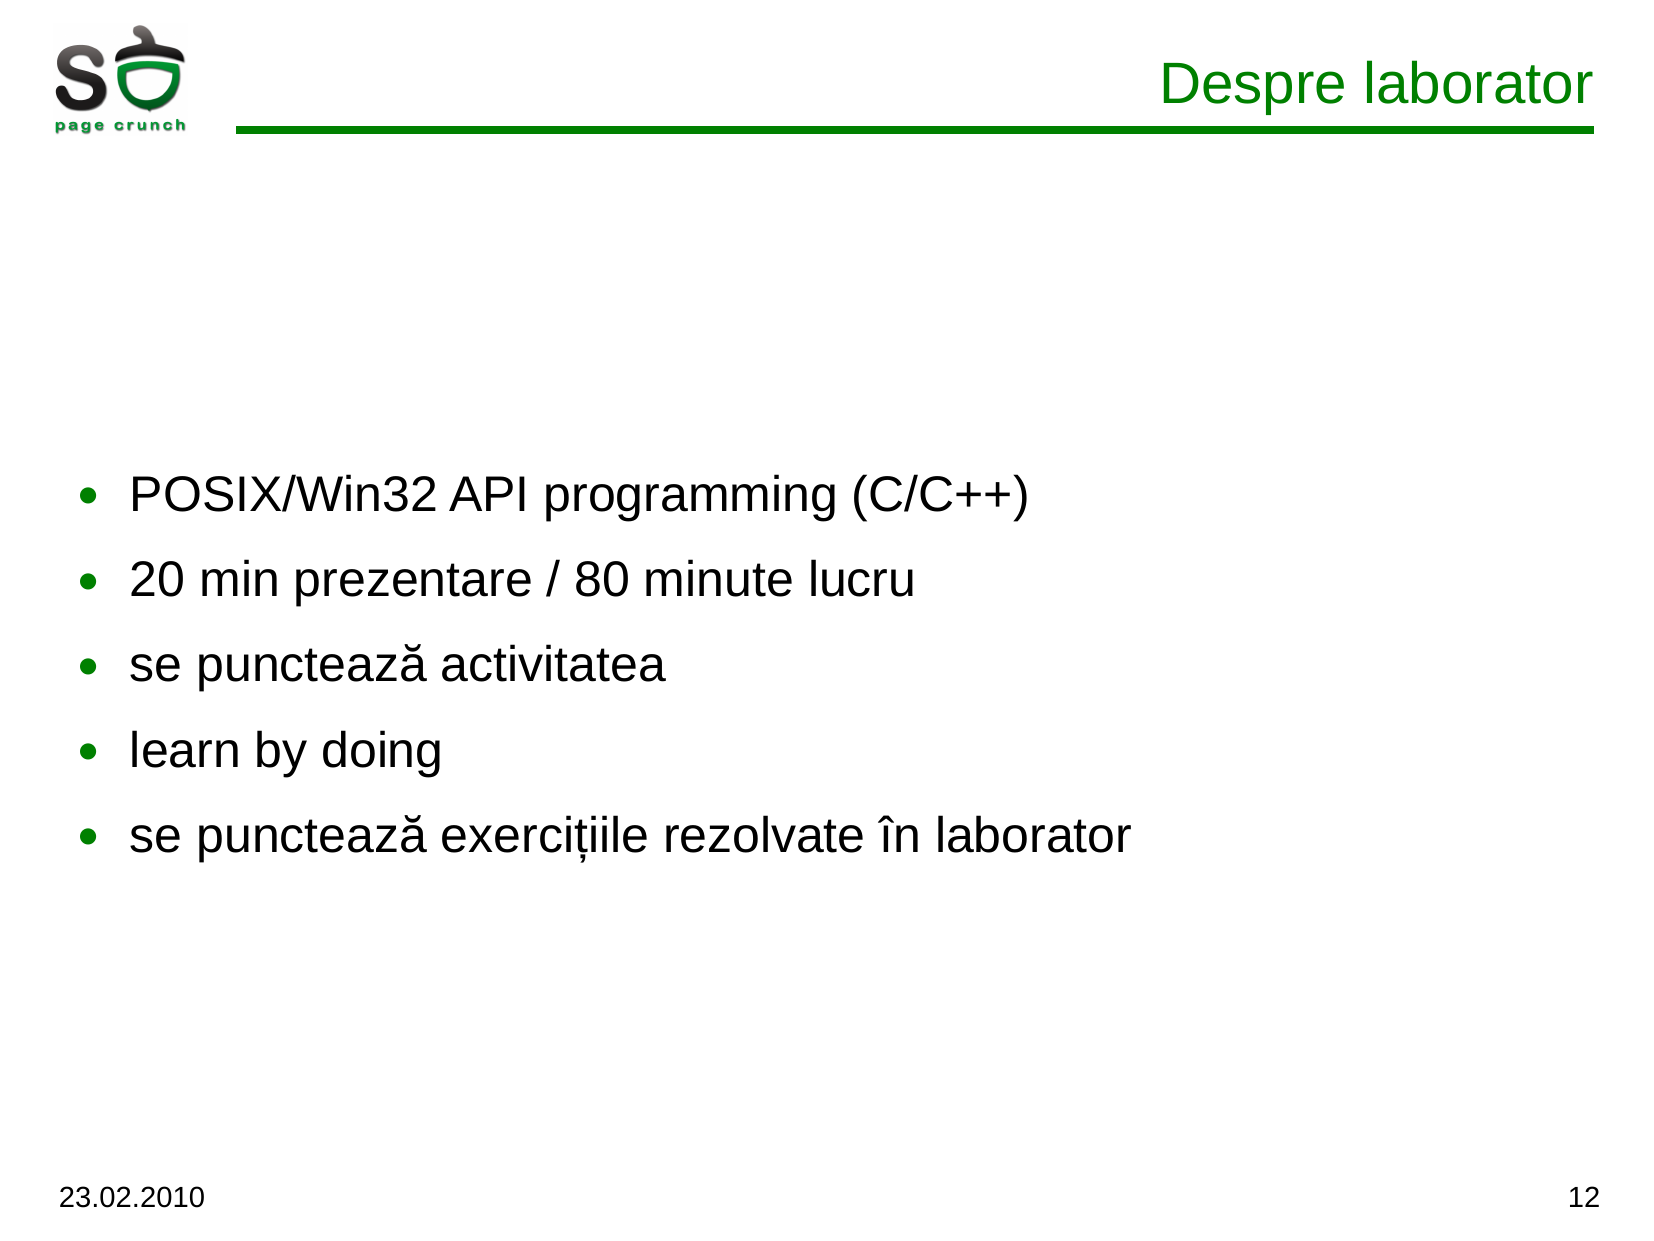

# Despre laborator
POSIX/Win32 API programming (C/C++)
20 min prezentare / 80 minute lucru
se punctează activitatea
learn by doing
se punctează exercițiile rezolvate în laborator
23.02.2010
12